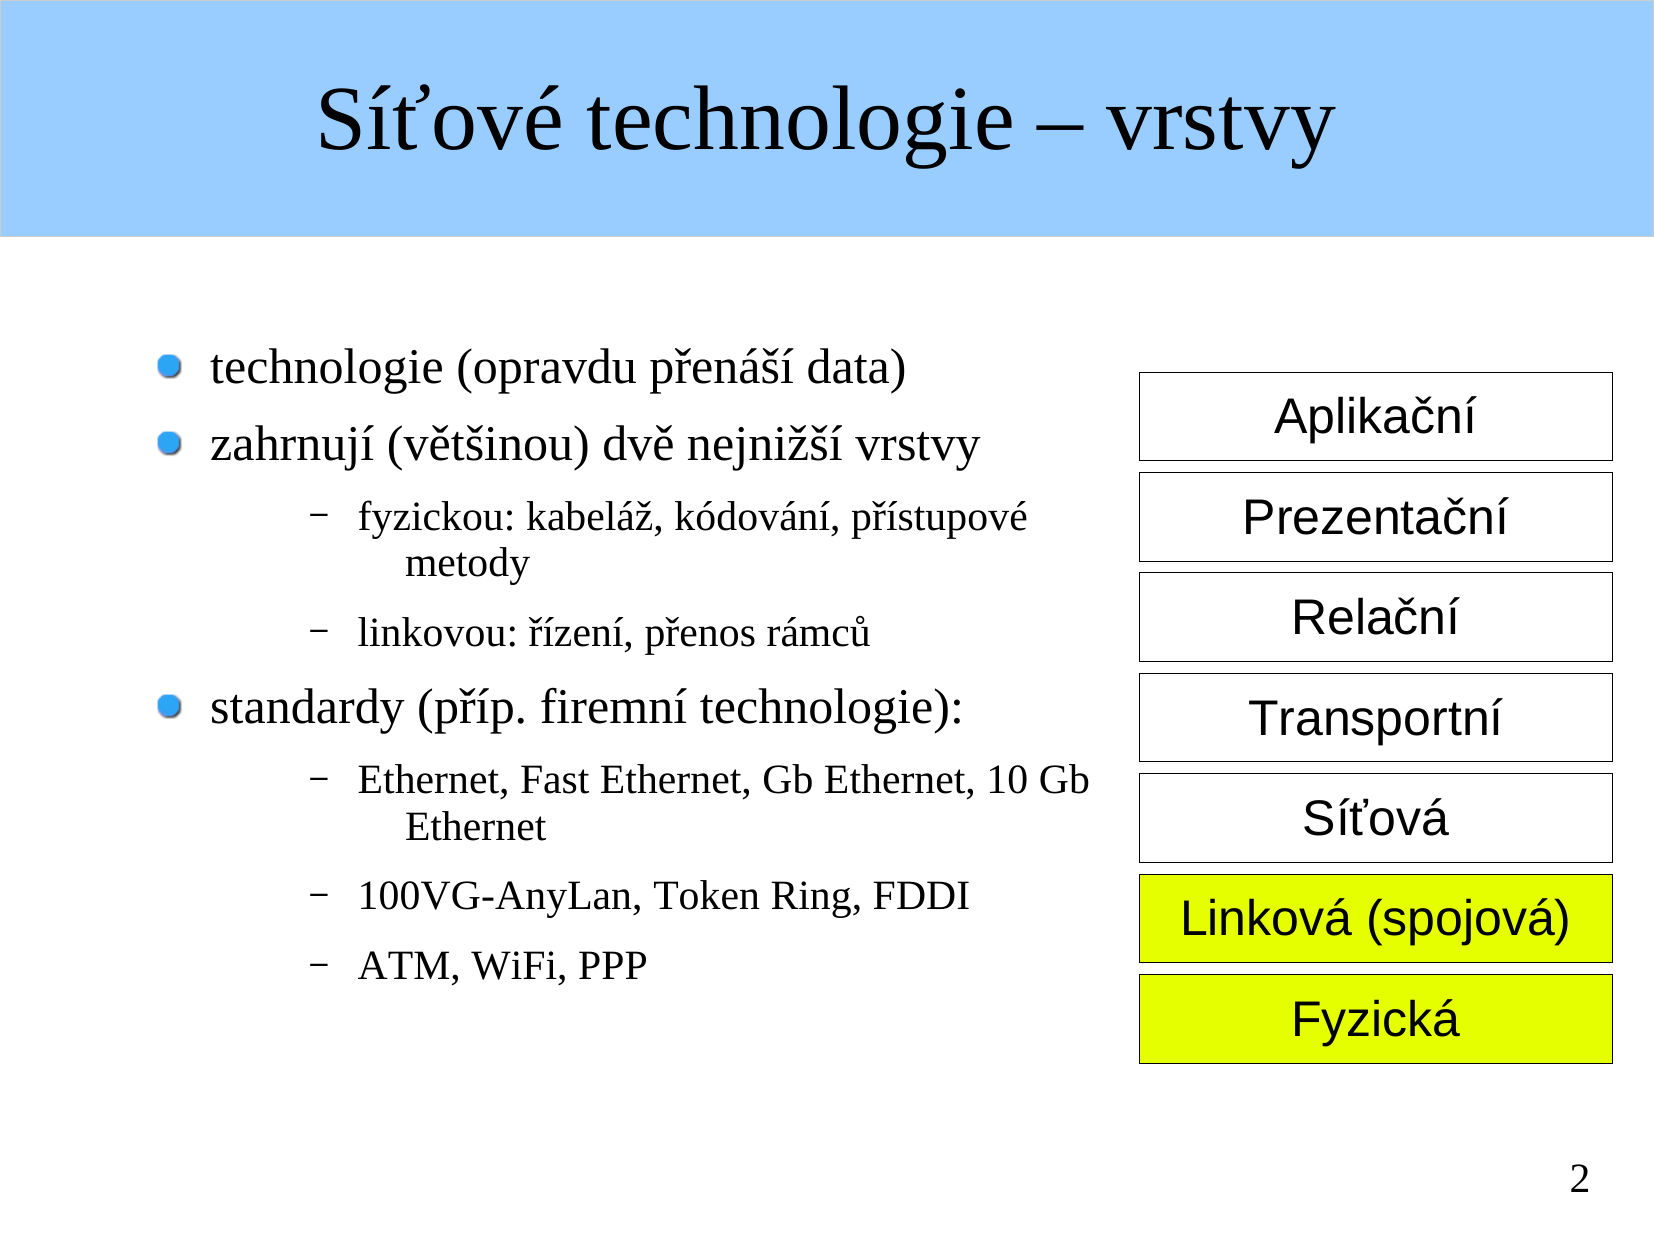

# Síťové technologie – vrstvy
technologie (opravdu přenáší data)
zahrnují (většinou) dvě nejnižší vrstvy
fyzickou: kabeláž, kódování, přístupové metody
linkovou: řízení, přenos rámců
standardy (příp. firemní technologie):
Ethernet, Fast Ethernet, Gb Ethernet, 10 Gb Ethernet
100VG-AnyLan, Token Ring, FDDI
ATM, WiFi, PPP
Aplikační
Prezentační
Relační
Transportní
Síťová
Linková (spojová)
Fyzická